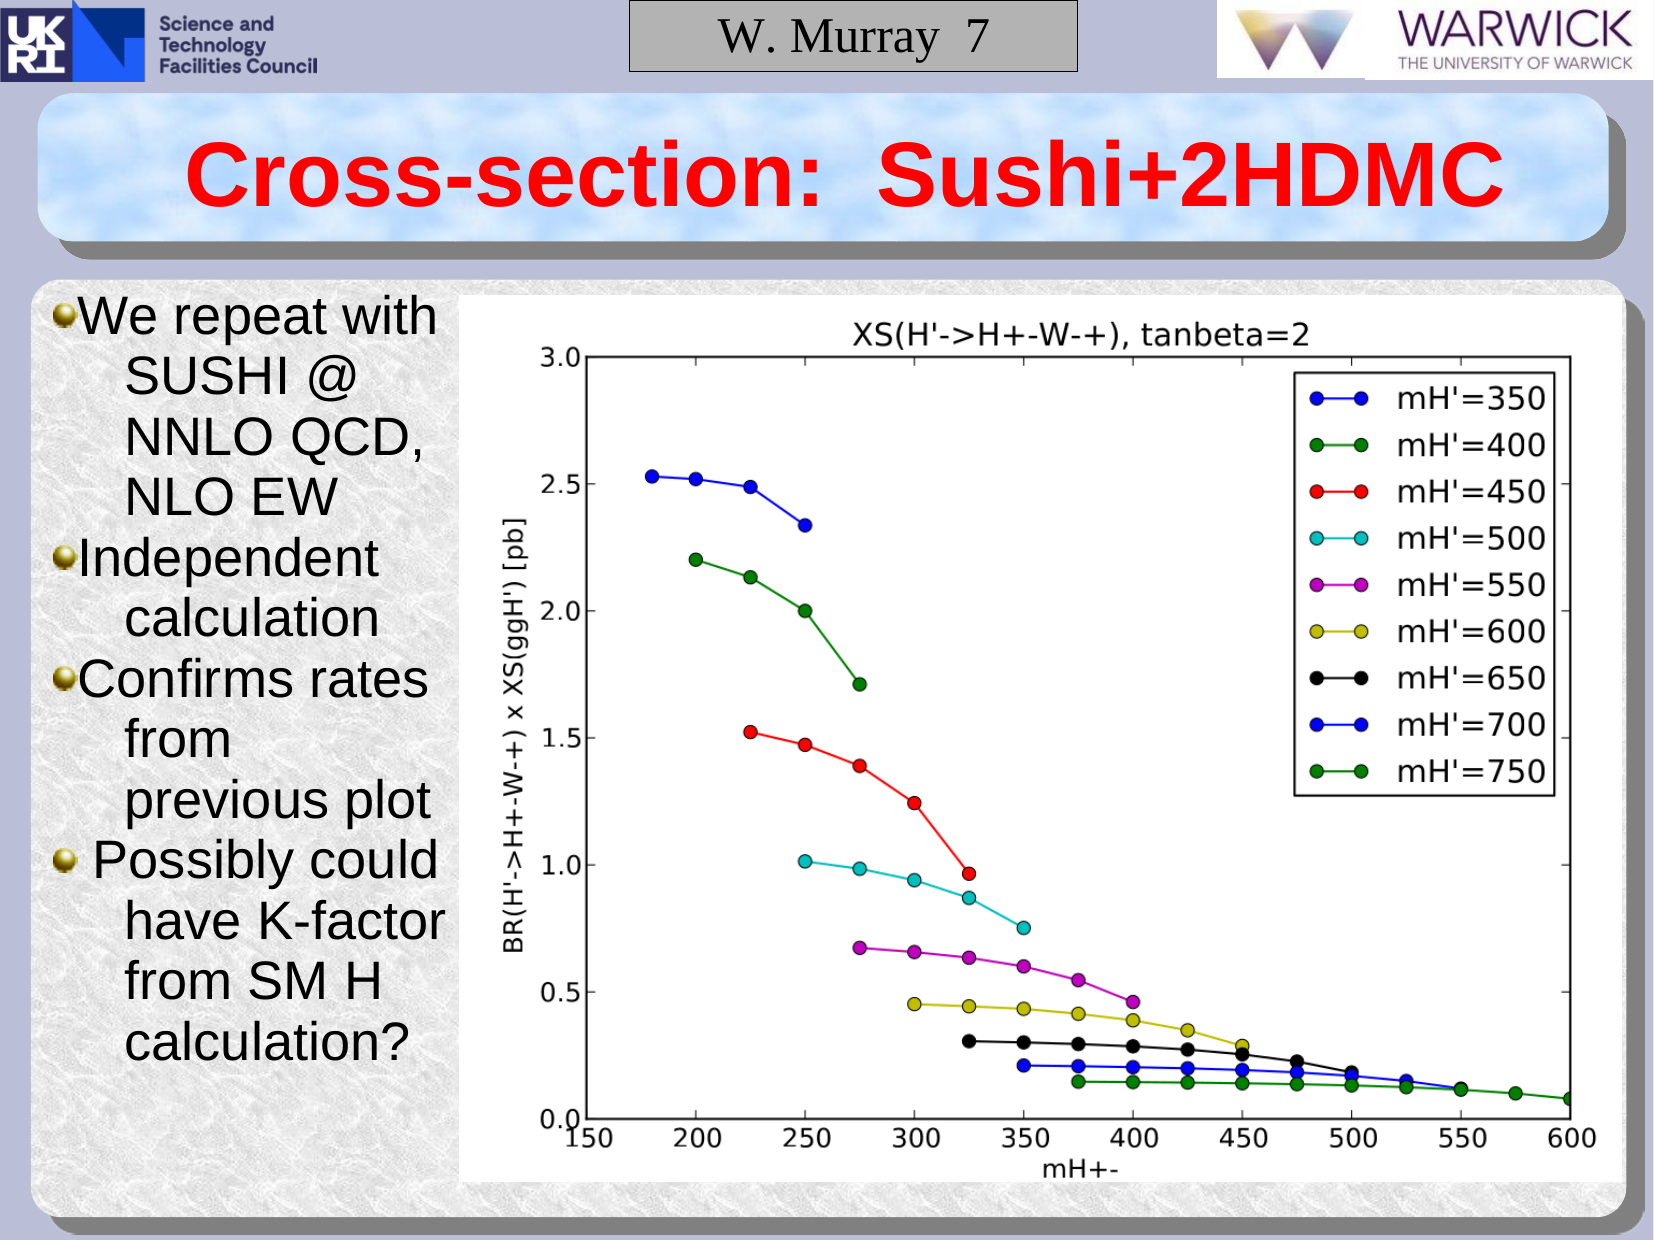

# Cross-section: Sushi+2HDMC
We repeat with SUSHI @ NNLO QCD, NLO EW
Independent calculation
Confirms rates from previous plot
 Possibly could have K-factor from SM H calculation?